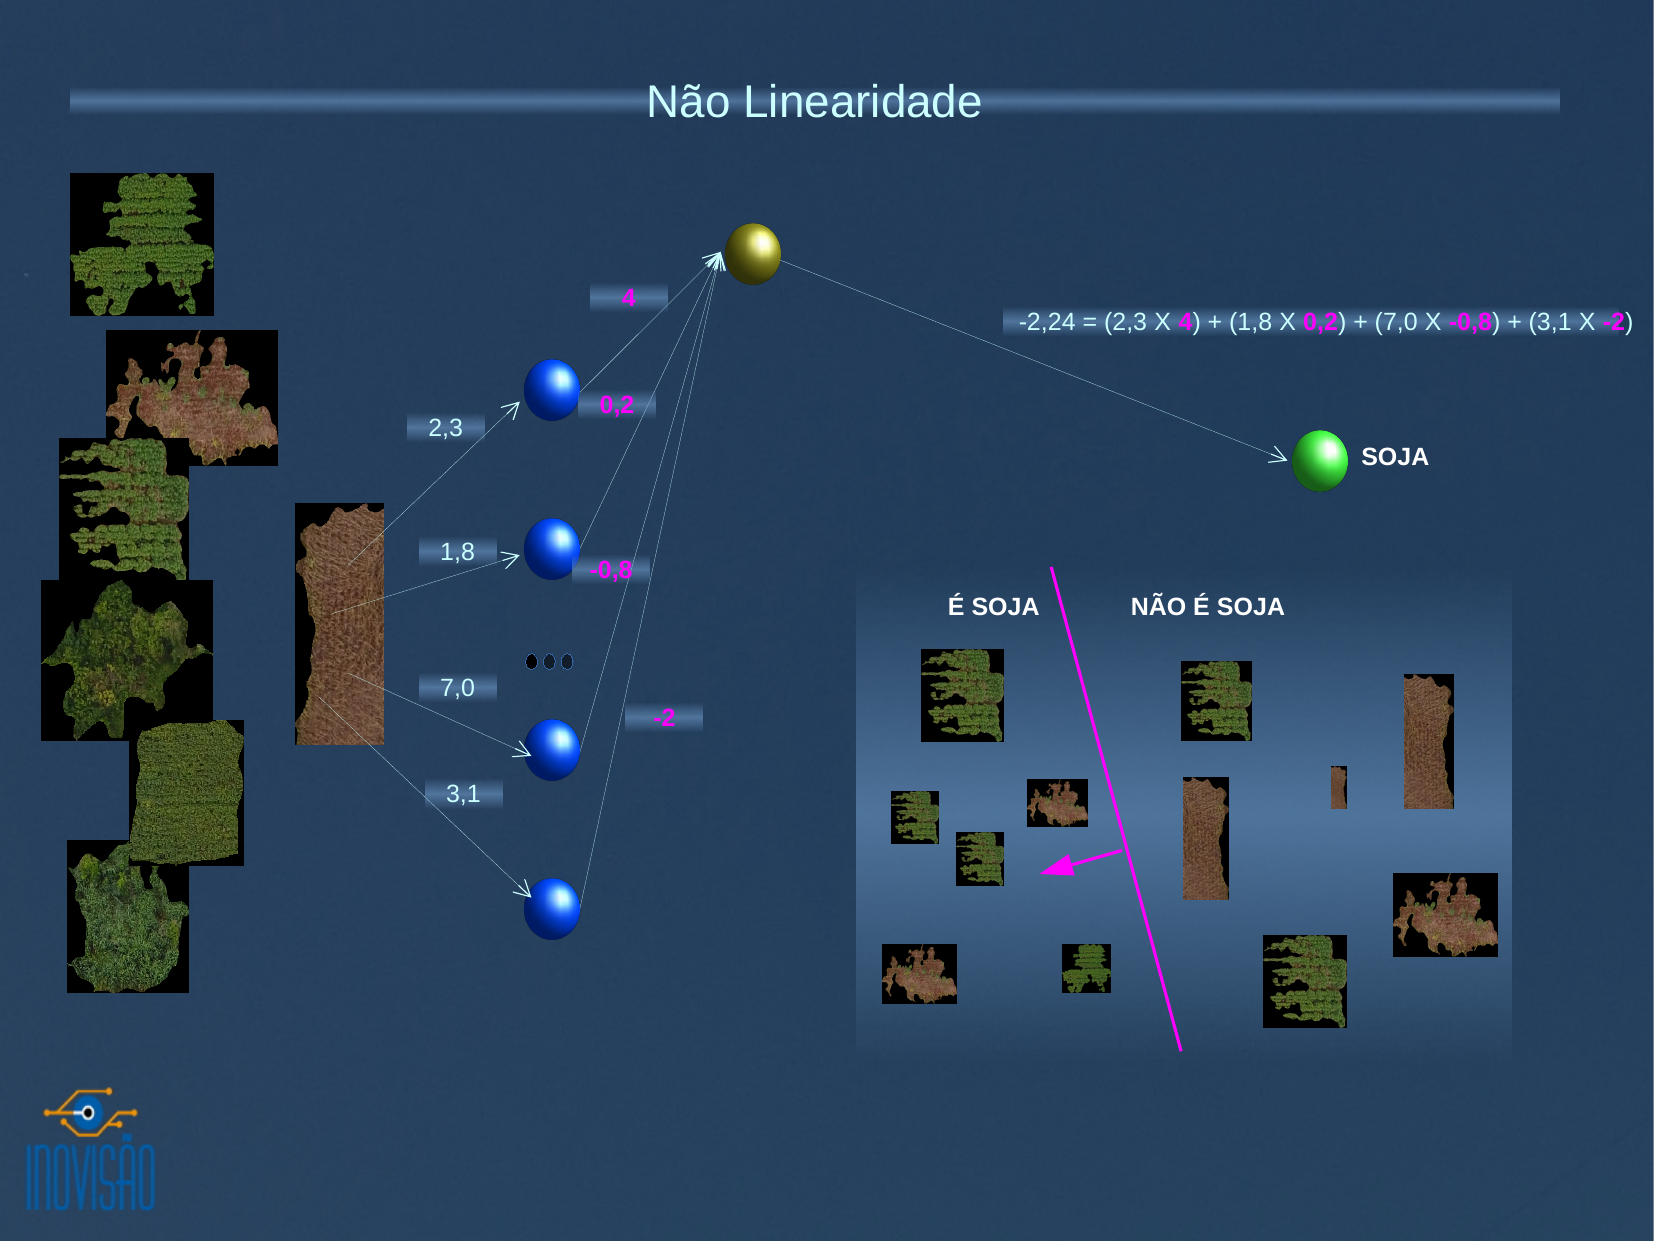

Não Linearidade
4
-2,24 = (2,3 X 4) + (1,8 X 0,2) + (7,0 X -0,8) + (3,1 X -2)
0,2
2,3
SOJA
1,8
-0,8
É SOJA
NÃO É SOJA
7,0
-2
3,1